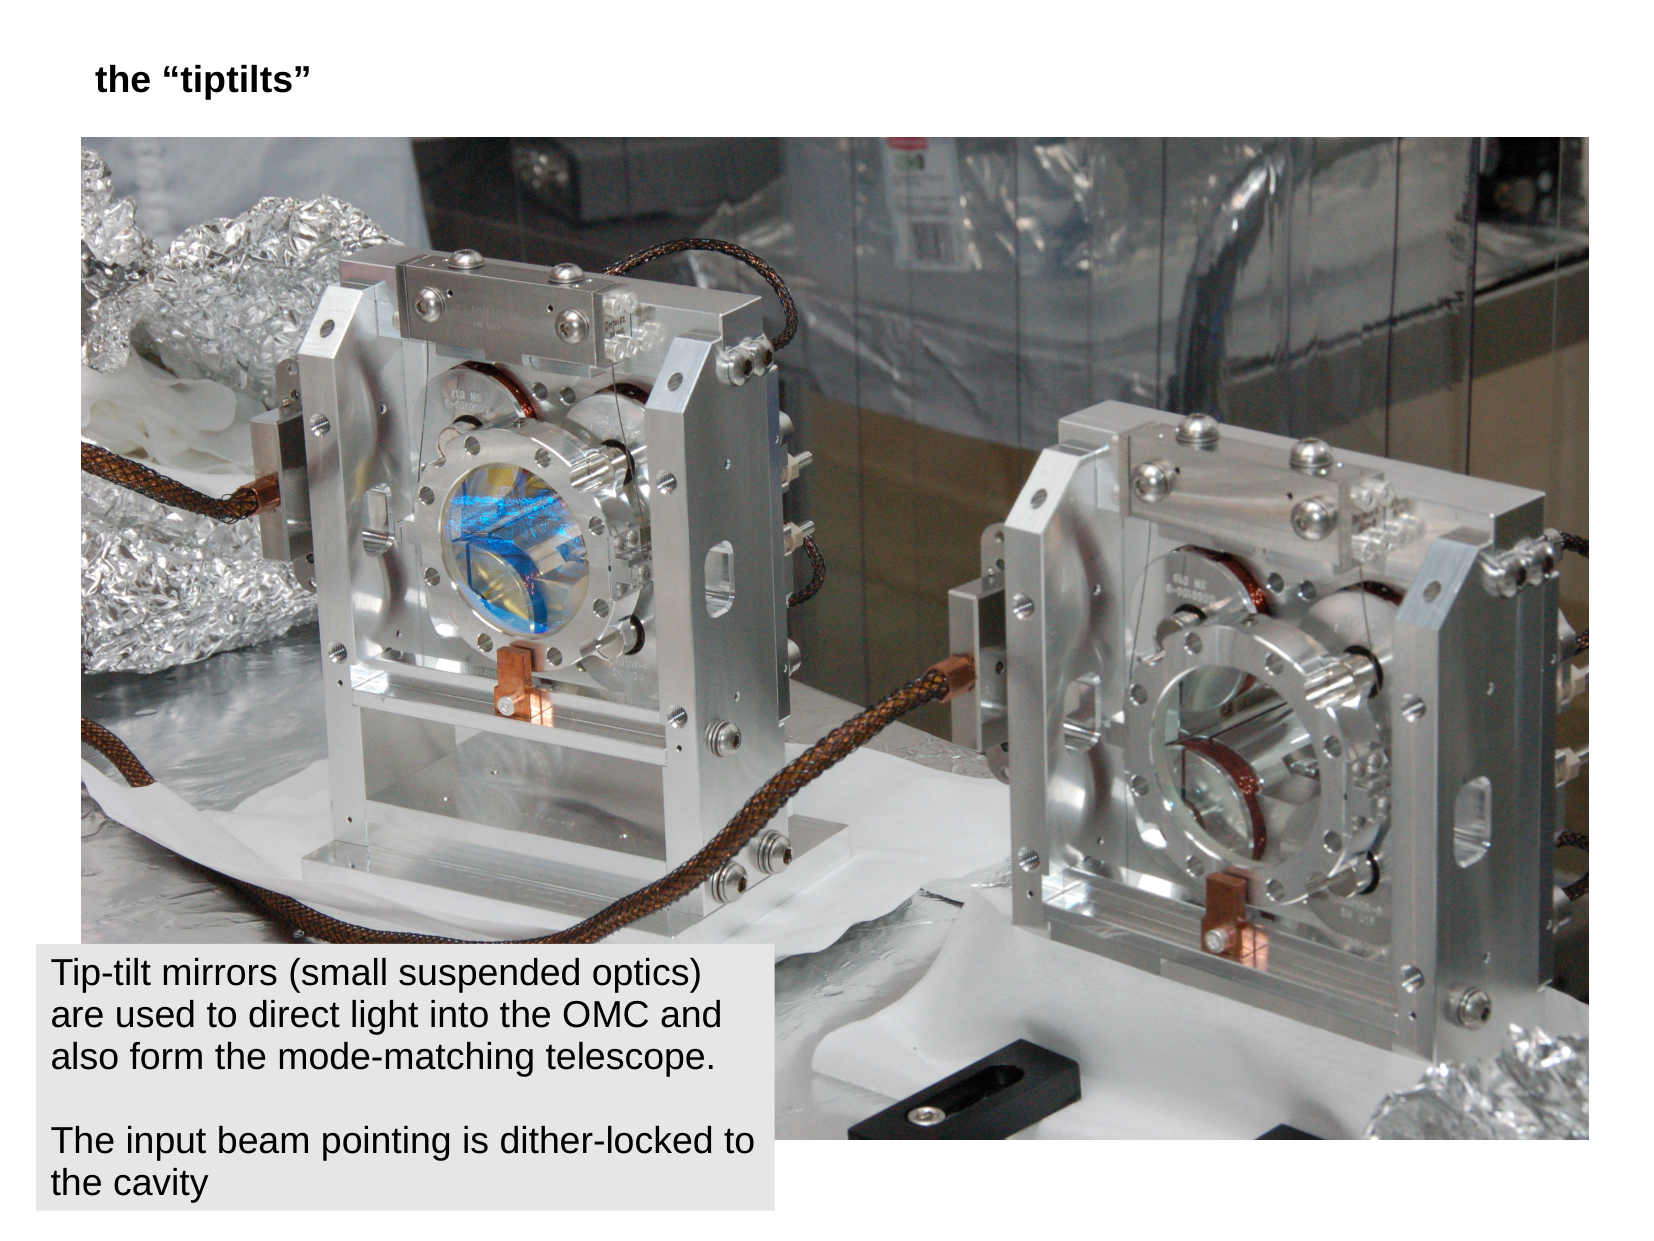

the “tiptilts”
Tip-tilt mirrors (small suspended optics) are used to direct light into the OMC and also form the mode-matching telescope.
The input beam pointing is dither-locked to the cavity